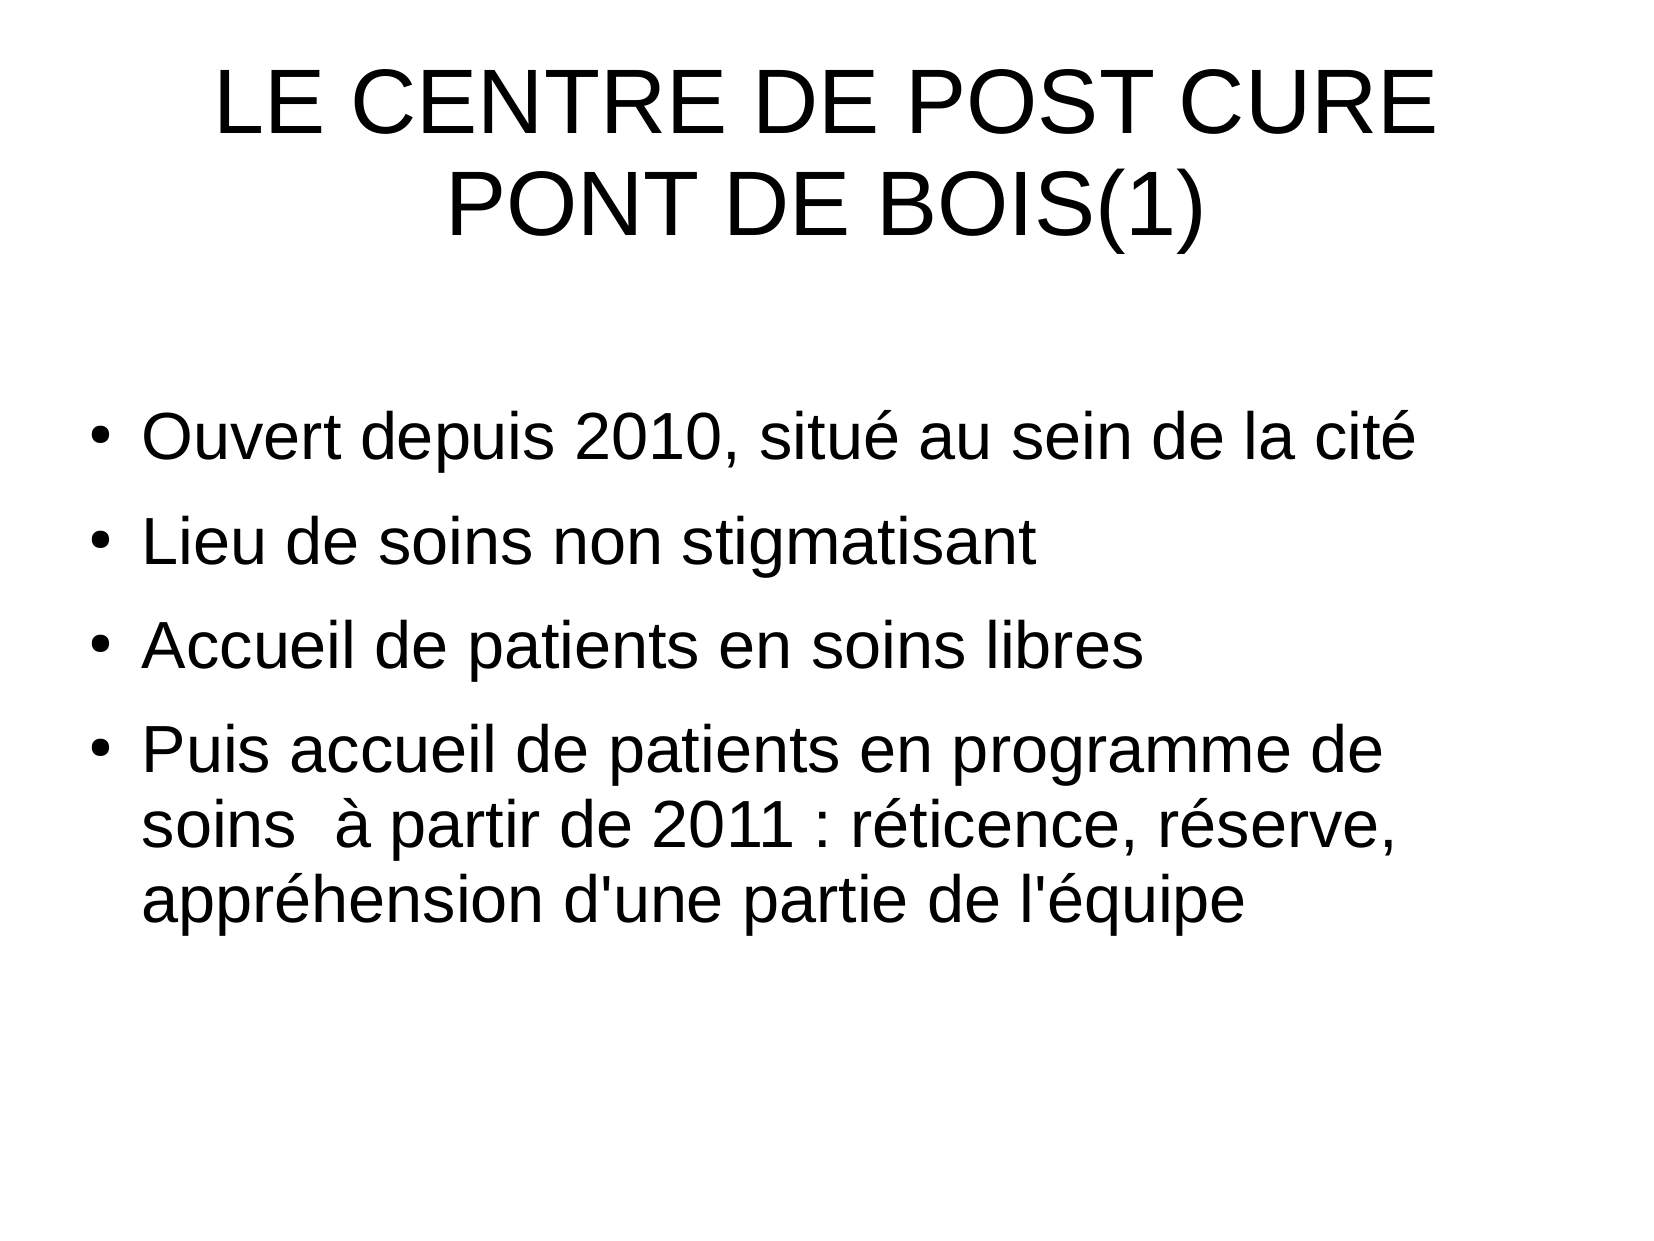

# LE CENTRE DE POST CURE PONT DE BOIS(1)
Ouvert depuis 2010, situé au sein de la cité
Lieu de soins non stigmatisant
Accueil de patients en soins libres
Puis accueil de patients en programme de soins à partir de 2011 : réticence, réserve, appréhension d'une partie de l'équipe